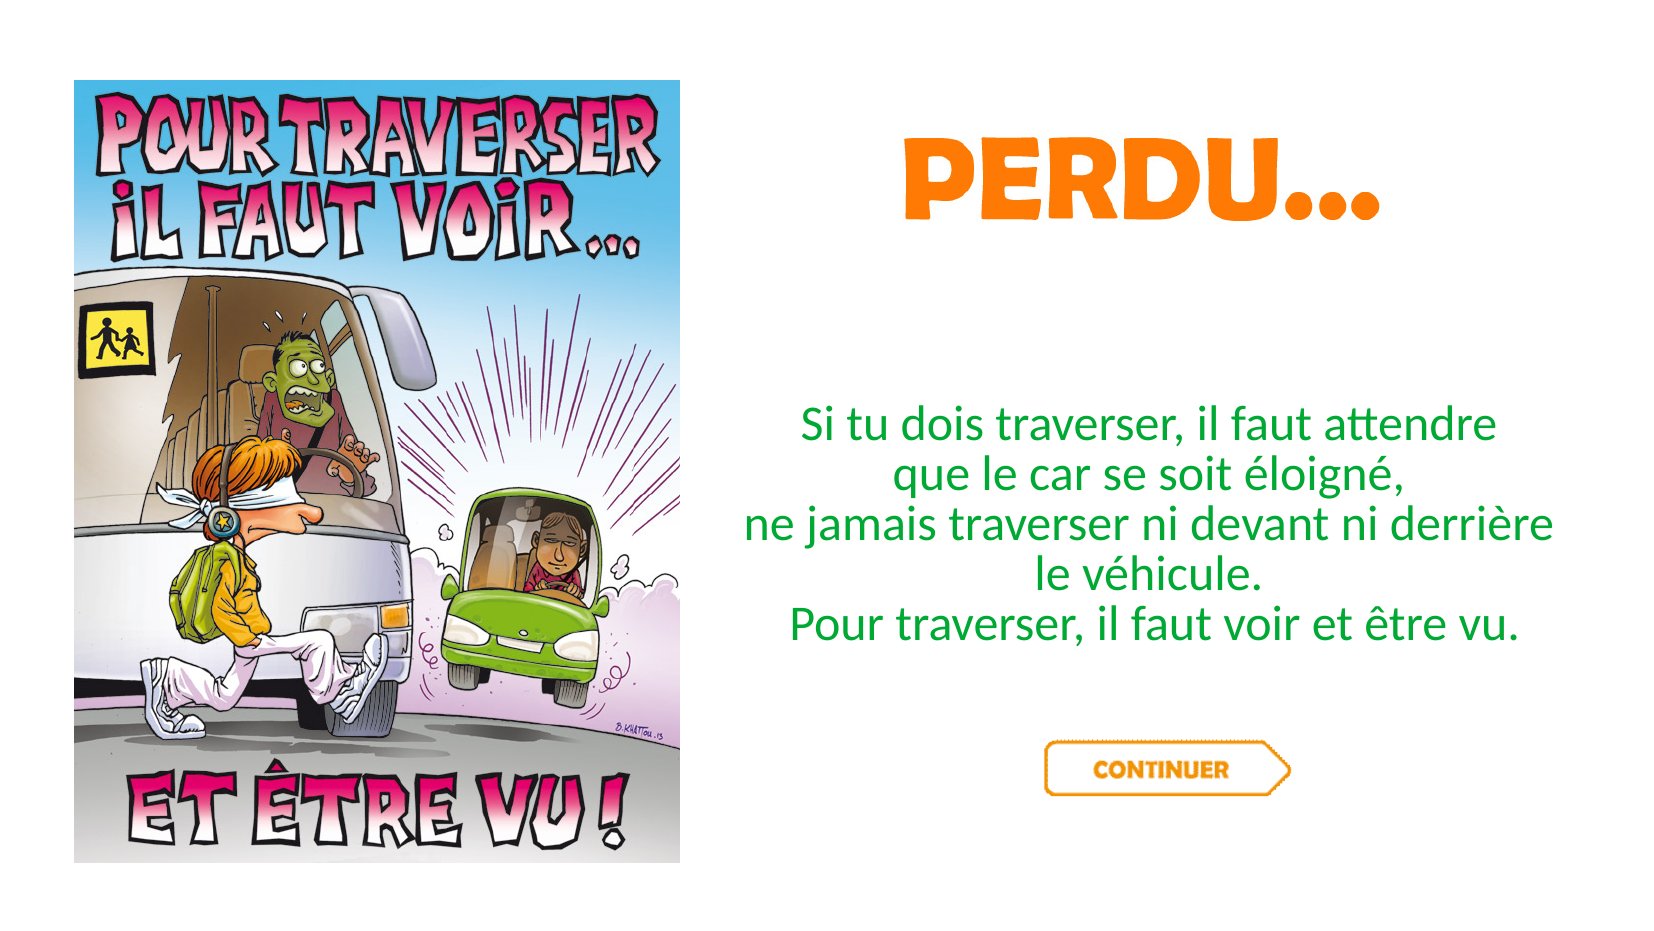

Si tu dois traverser, il faut attendre
que le car se soit éloigné,
ne jamais traverser ni devant ni derrière
le véhicule.
Pour traverser, il faut voir et être vu.